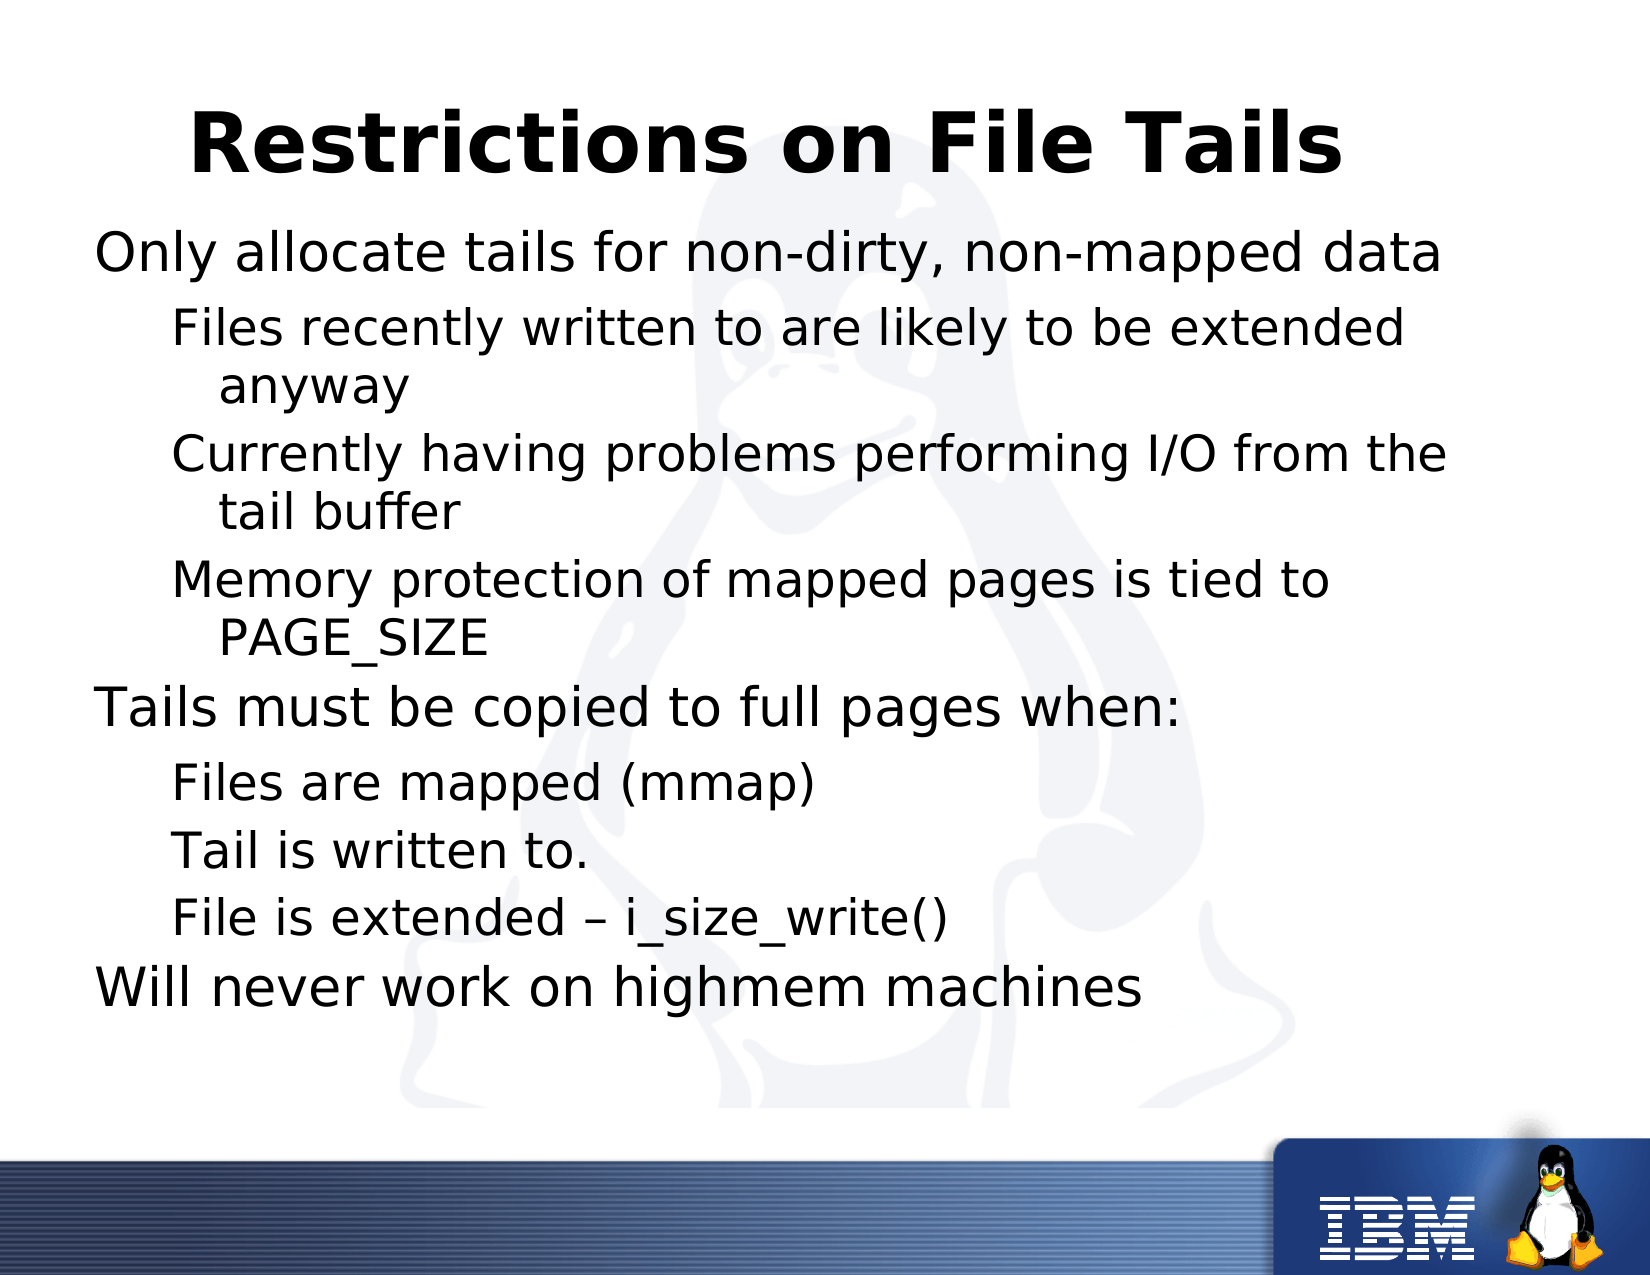

# Restrictions on File Tails
Only allocate tails for non-dirty, non-mapped data
Files recently written to are likely to be extended anyway
Currently having problems performing I/O from the tail buffer
Memory protection of mapped pages is tied to PAGE_SIZE
Tails must be copied to full pages when:
Files are mapped (mmap)
Tail is written to.
File is extended – i_size_write()
Will never work on highmem machines